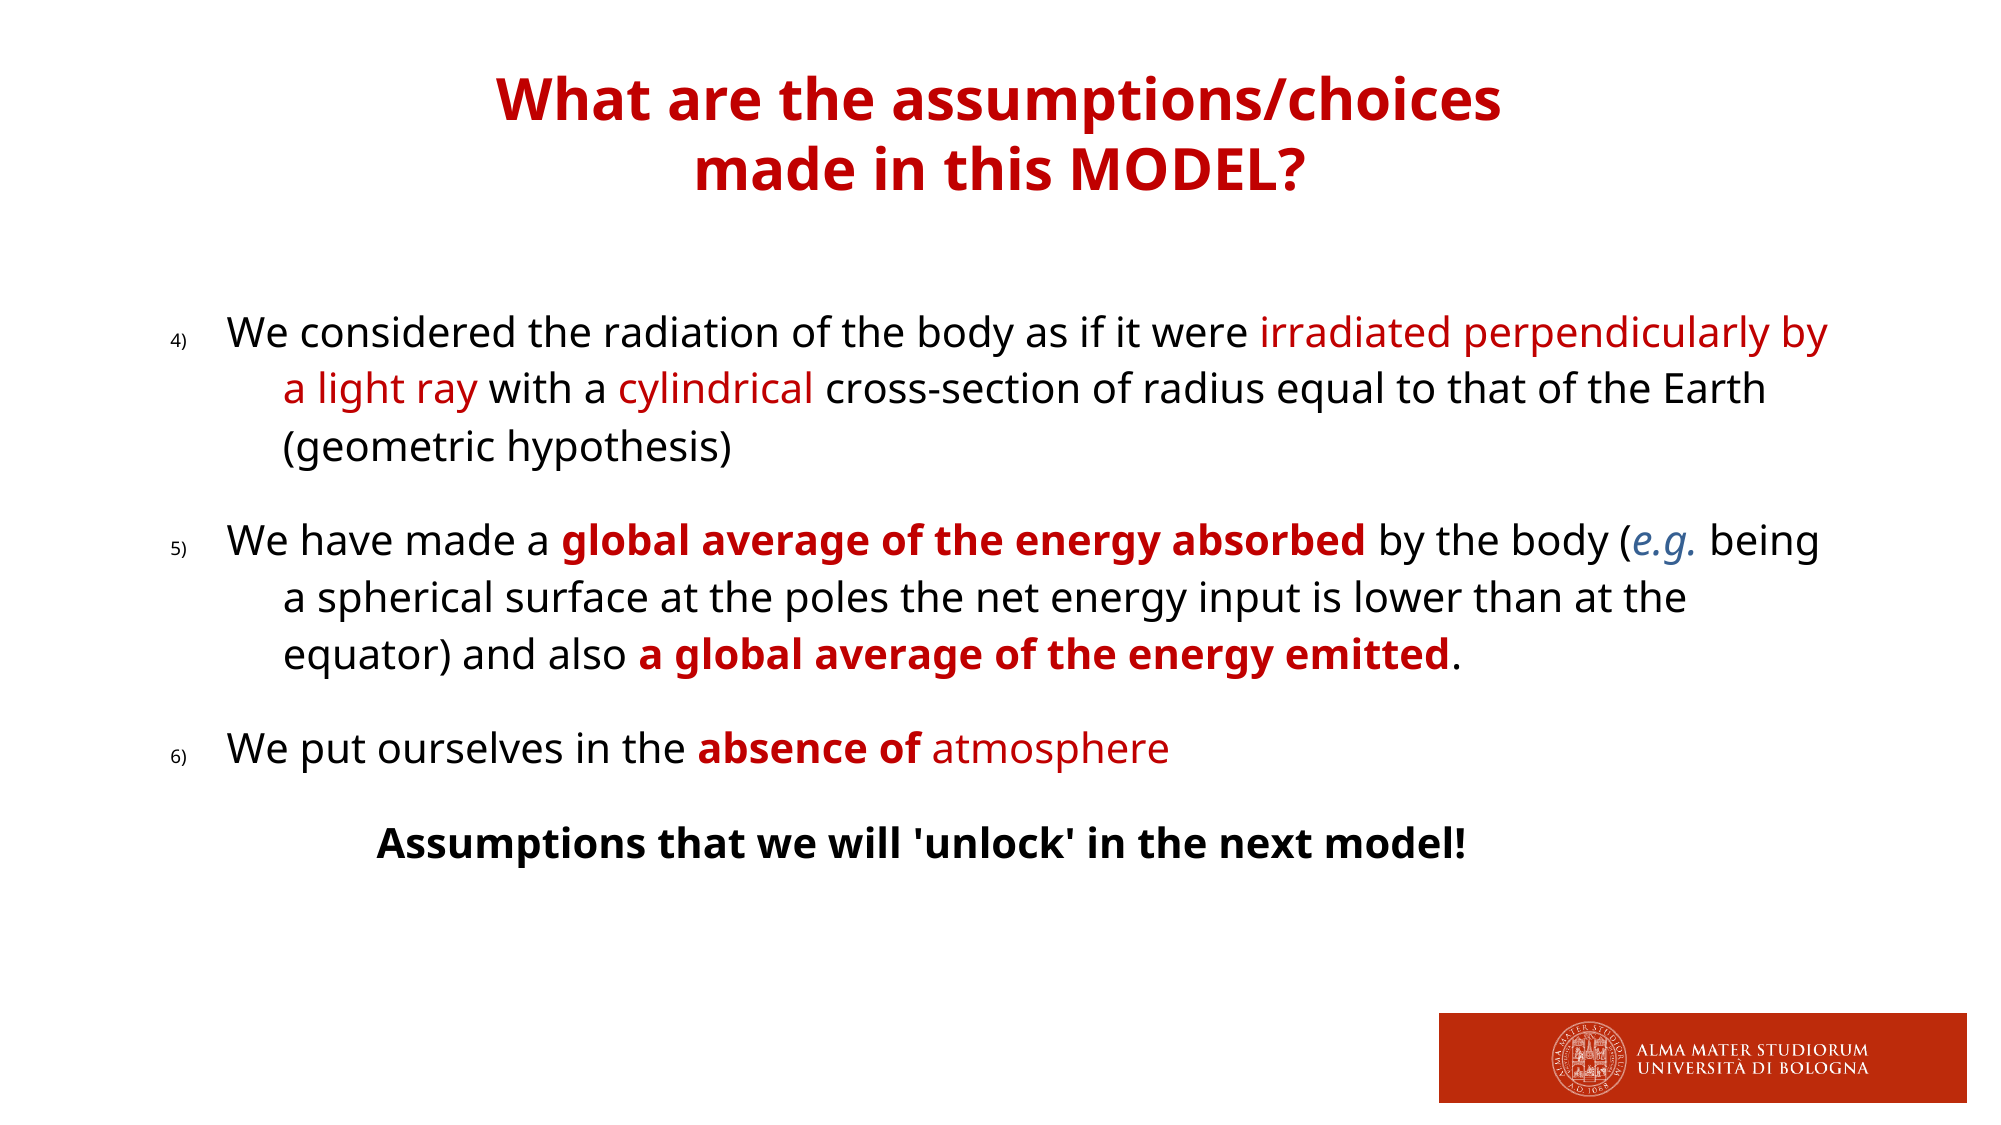

What are the assumptions/choices made in this MODEL?
We considered the radiation of the body as if it were irradiated perpendicularly by a light ray with a cylindrical cross-section of radius equal to that of the Earth (geometric hypothesis)
We have made a global average of the energy absorbed by the body (e.g. being a spherical surface at the poles the net energy input is lower than at the equator) and also a global average of the energy emitted.
We put ourselves in the absence of atmosphere
Assumptions that we will 'unlock' in the next model!